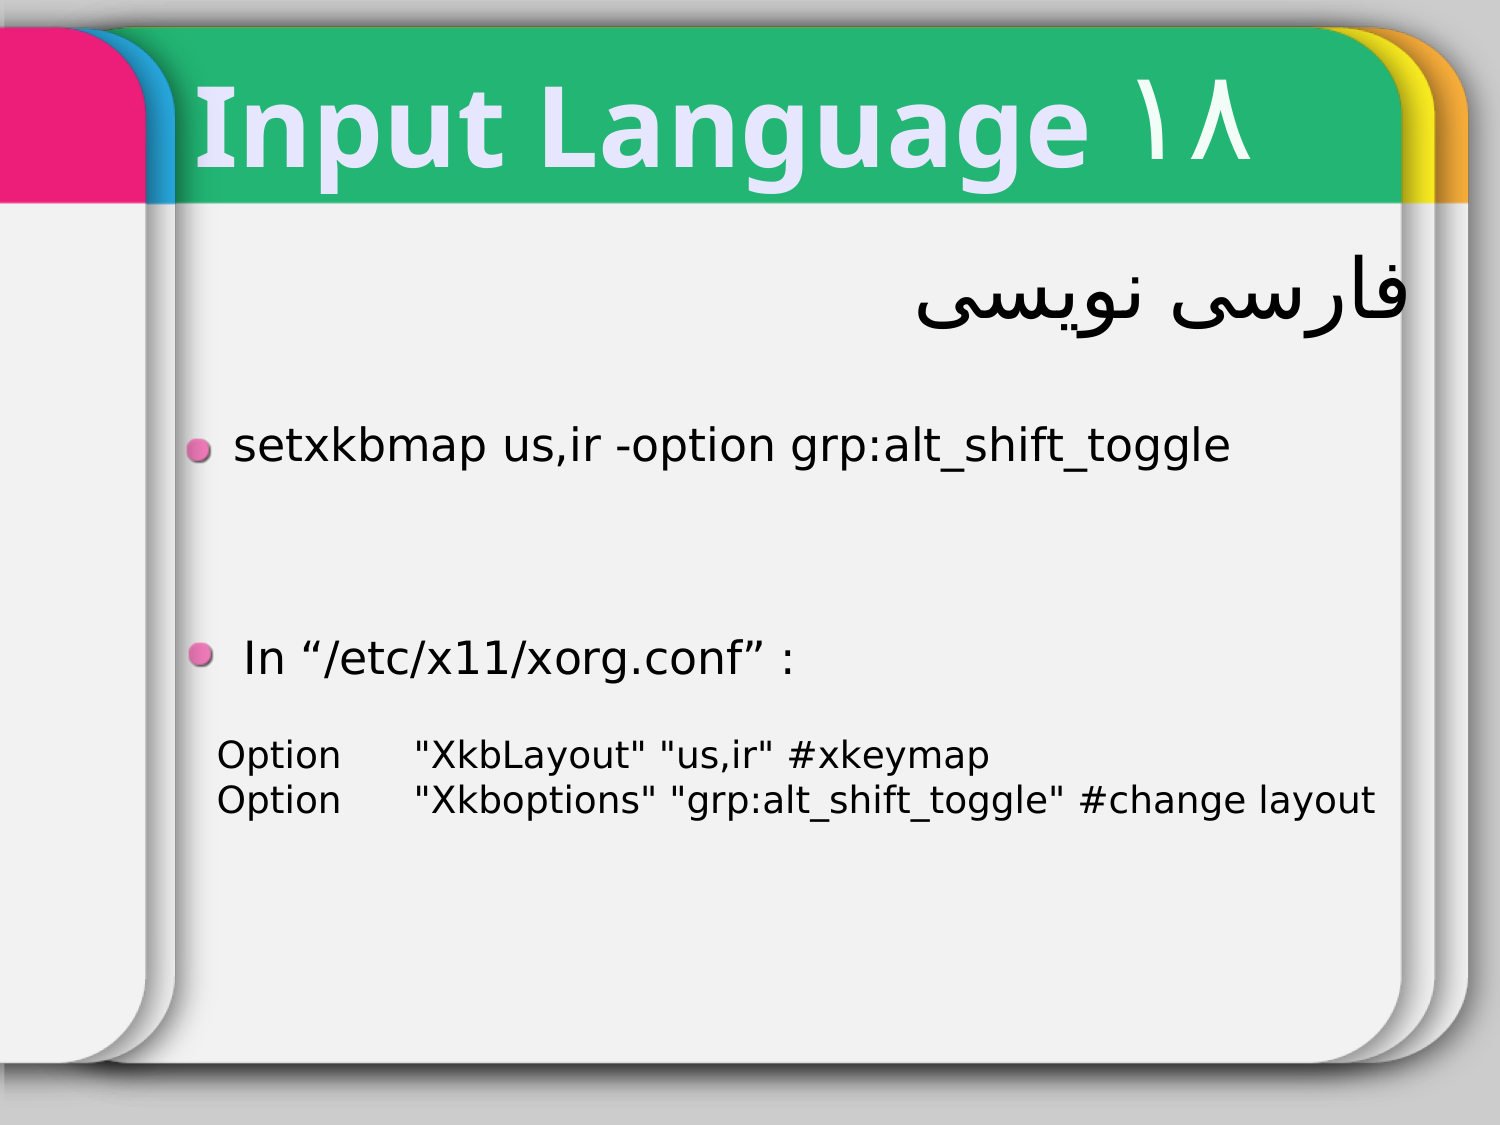

۱۸
Input Language
فارسی نویسی
setxkbmap us,ir -option grp:alt_shift_toggle
In “/etc/x11/xorg.conf” :
Option "XkbLayout" "us,ir" #xkeymap
Option "Xkboptions" "grp:alt_shift_toggle" #change layout